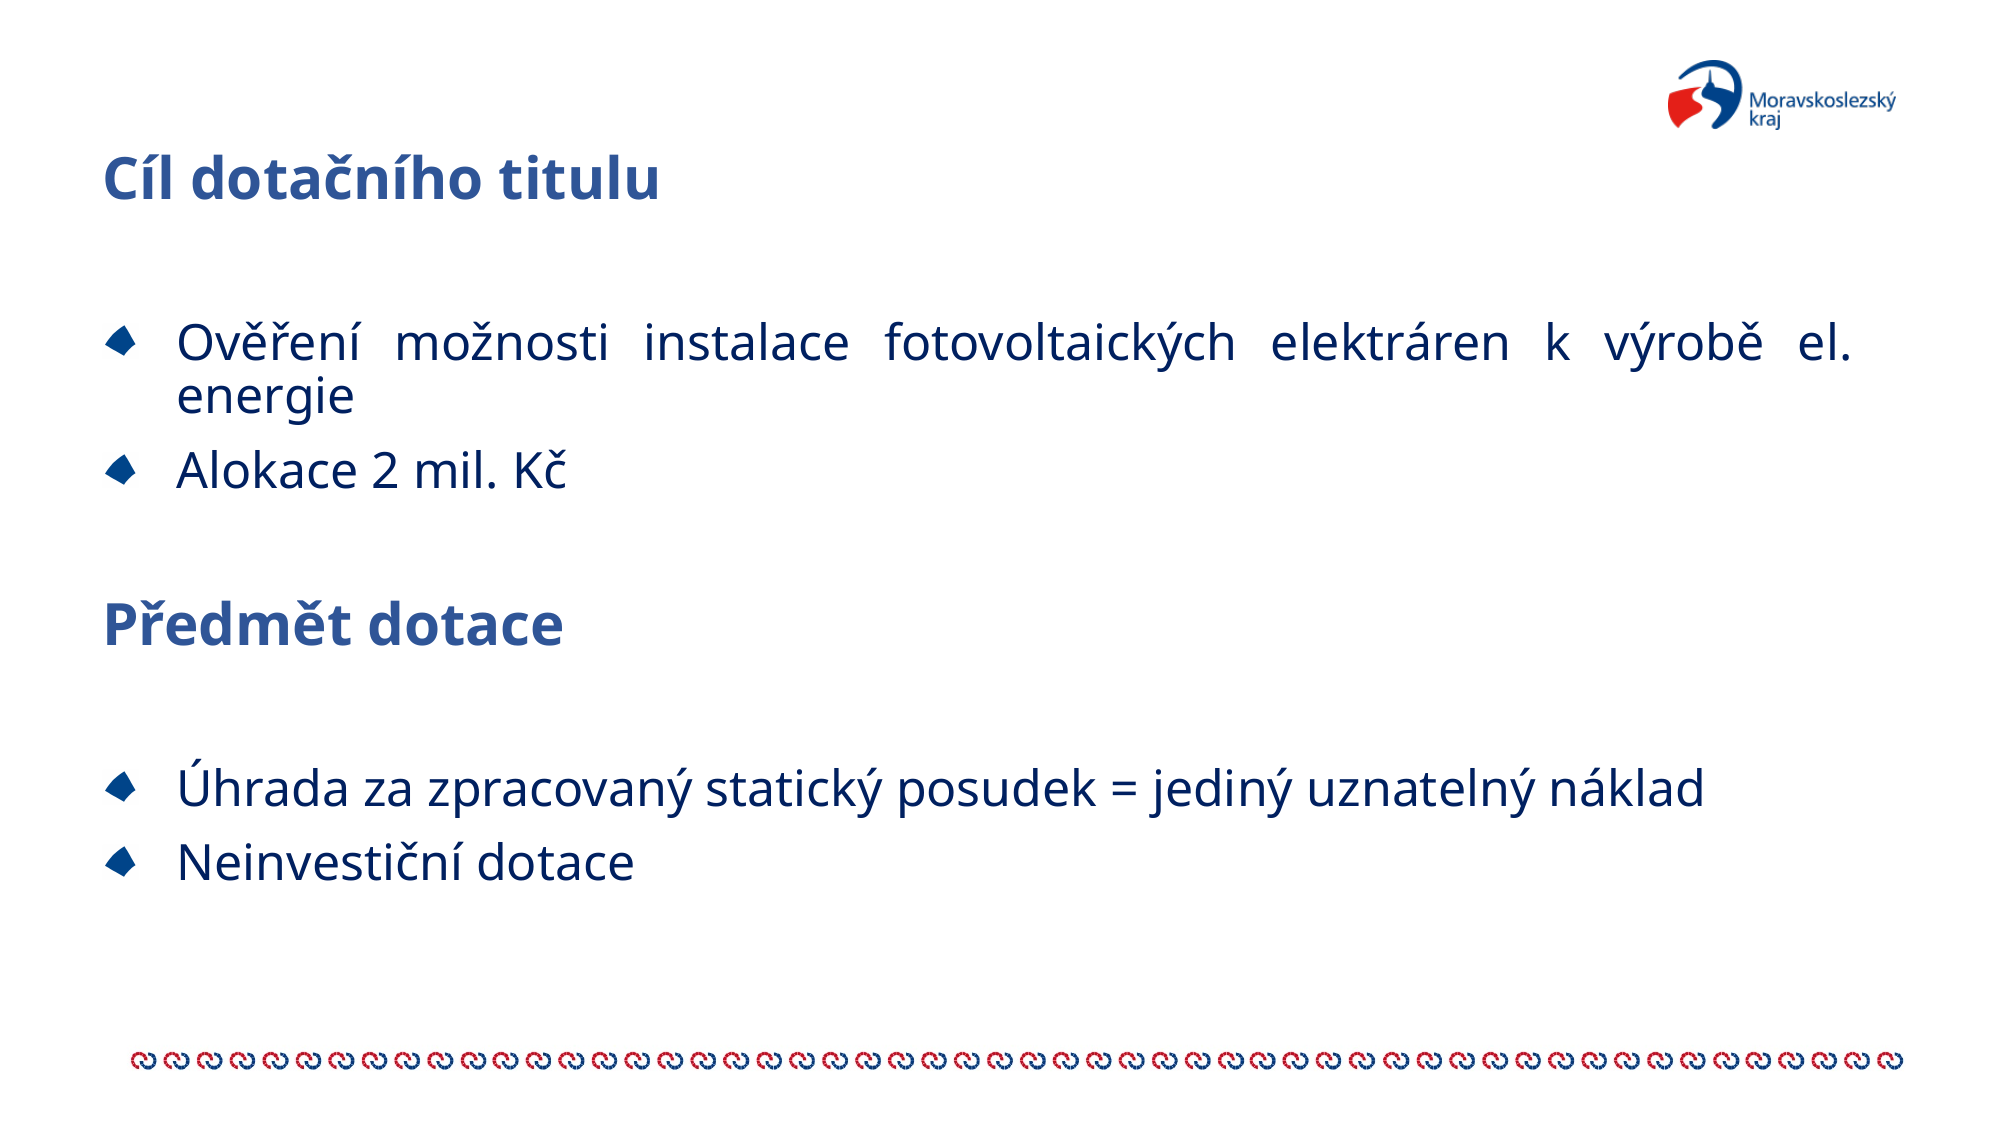

Cíl dotačního titulu
Ověření možnosti instalace fotovoltaických elektráren k výrobě el. energie
Alokace 2 mil. Kč
Předmět dotace
Úhrada za zpracovaný statický posudek = jediný uznatelný náklad
Neinvestiční dotace